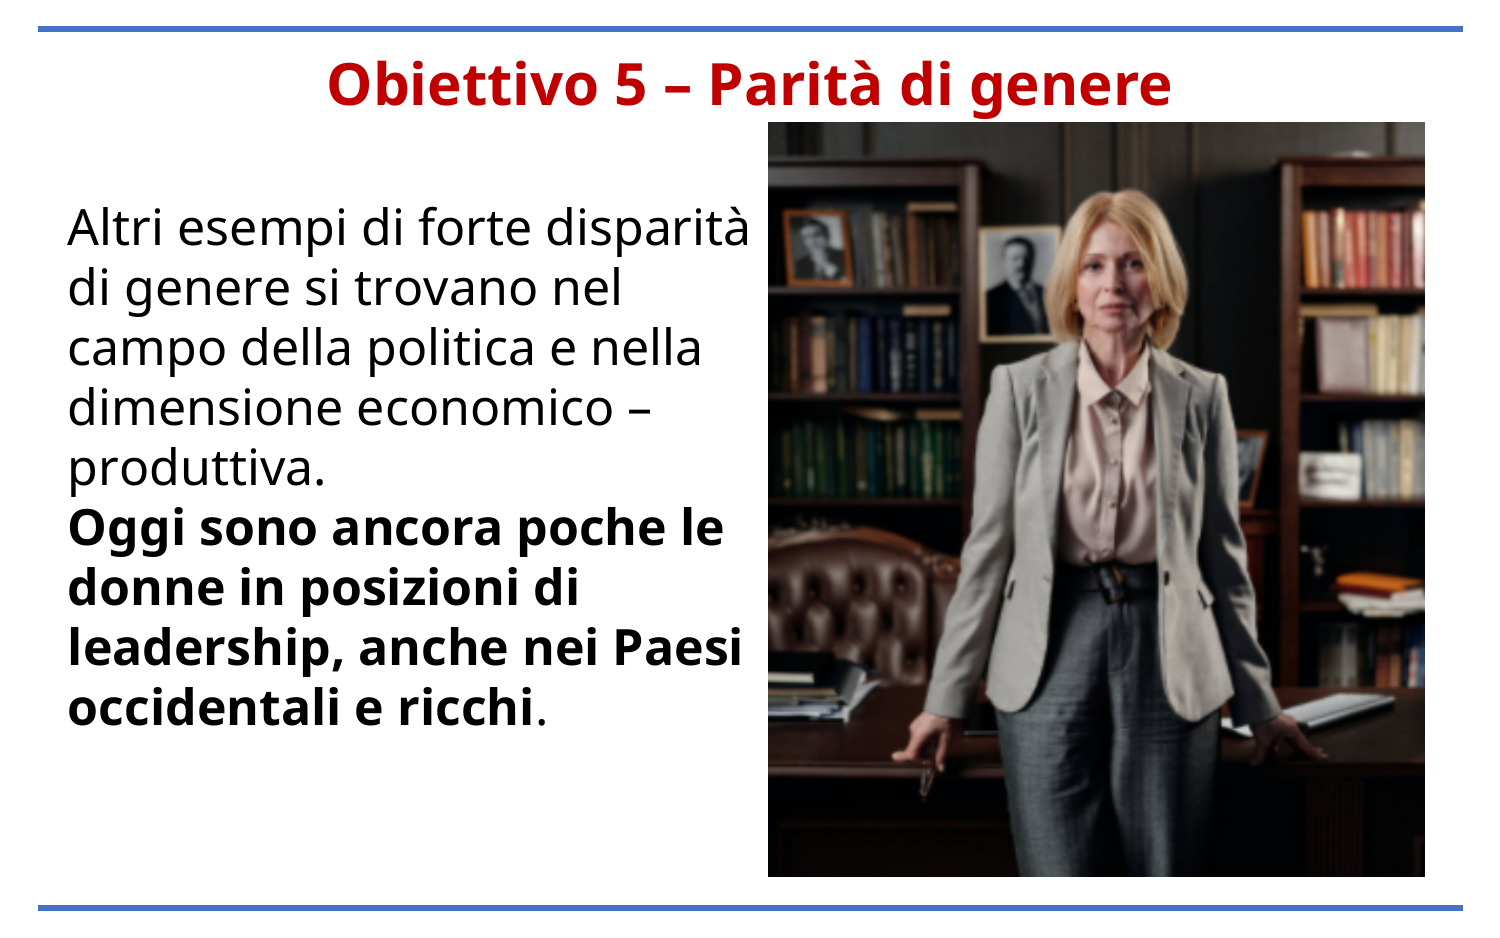

# Obiettivo 5 – Parità di genere
Altri esempi di forte disparità di genere si trovano nel campo della politica e nella dimensione economico – produttiva.
Oggi sono ancora poche le donne in posizioni di leadership, anche nei Paesi occidentali e ricchi.